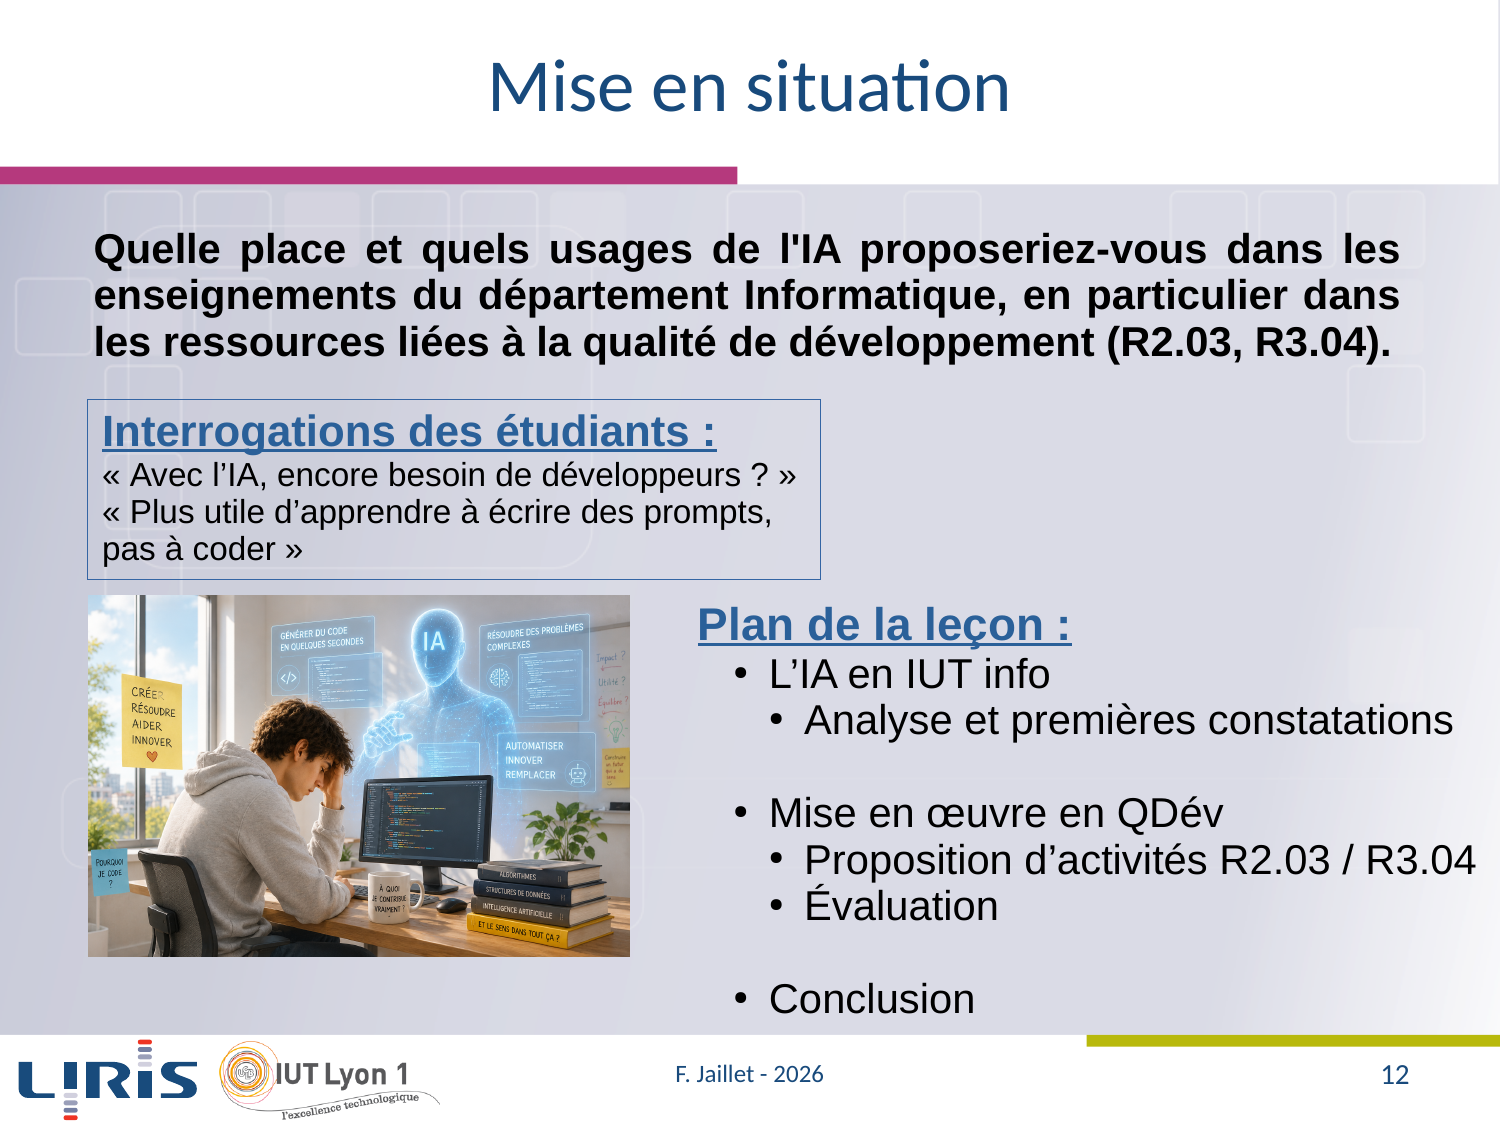

# Mise en situation
Quelle place et quels usages de l'IA proposeriez-vous dans les enseignements du département Informatique, en particulier dans les ressources liées à la qualité de développement (R2.03, R3.04).
Interrogations des étudiants :
« Avec l’IA, encore besoin de développeurs ? »
« Plus utile d’apprendre à écrire des prompts, pas à coder »
Plan de la leçon :
L’IA en IUT info
Analyse et premières constatations
Mise en œuvre en QDév
Proposition d’activités R2.03 / R3.04
Évaluation
Conclusion
F. Jaillet - 2026